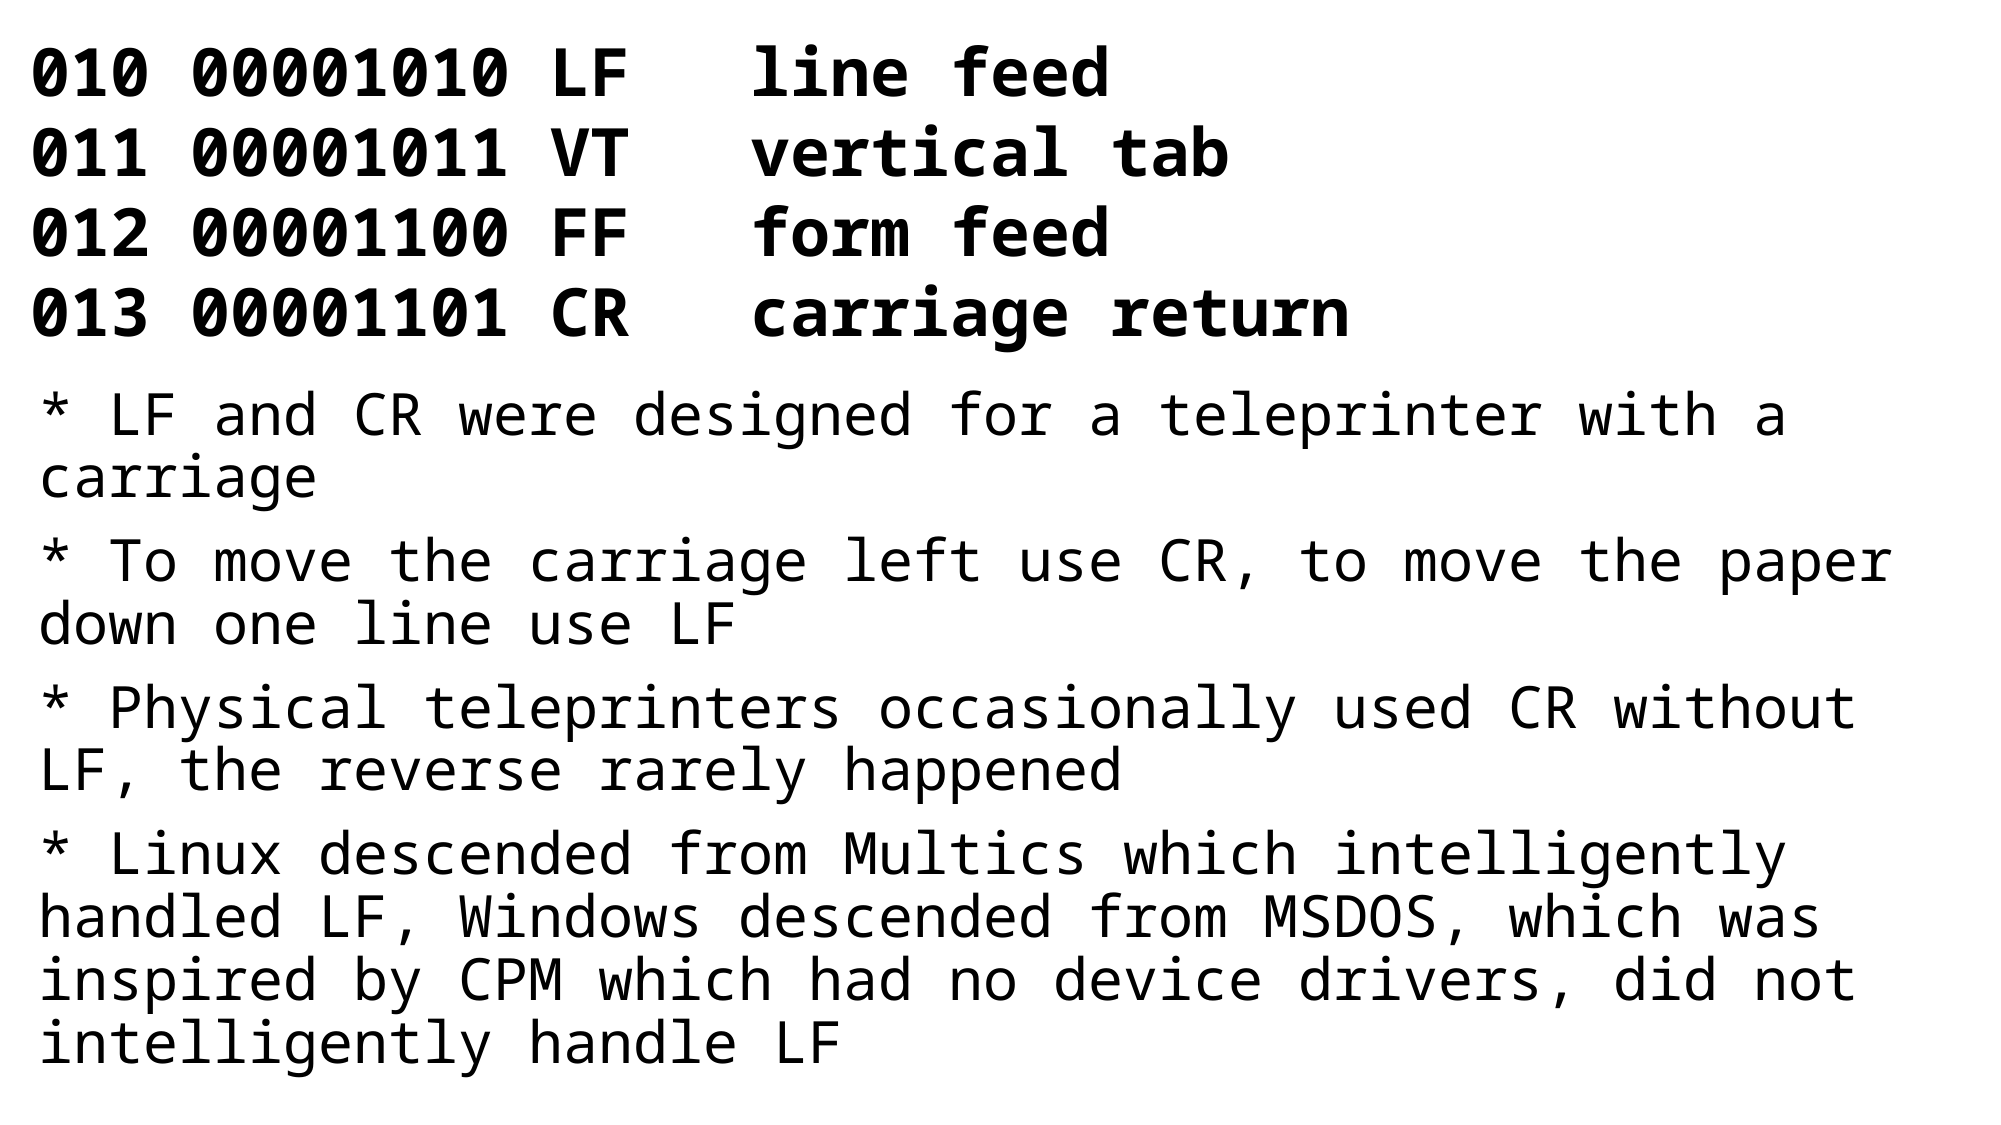

010 00001010 LF line feed
011 00001011 VT vertical tab
012 00001100 FF form feed
013 00001101 CR carriage return
# * LF and CR were designed for a teleprinter with a carriage
* To move the carriage left use CR, to move the paper down one line use LF
* Physical teleprinters occasionally used CR without LF, the reverse rarely happened
* Linux descended from Multics which intelligently handled LF, Windows descended from MSDOS, which was inspired by CPM which had no device drivers, did not intelligently handle LF